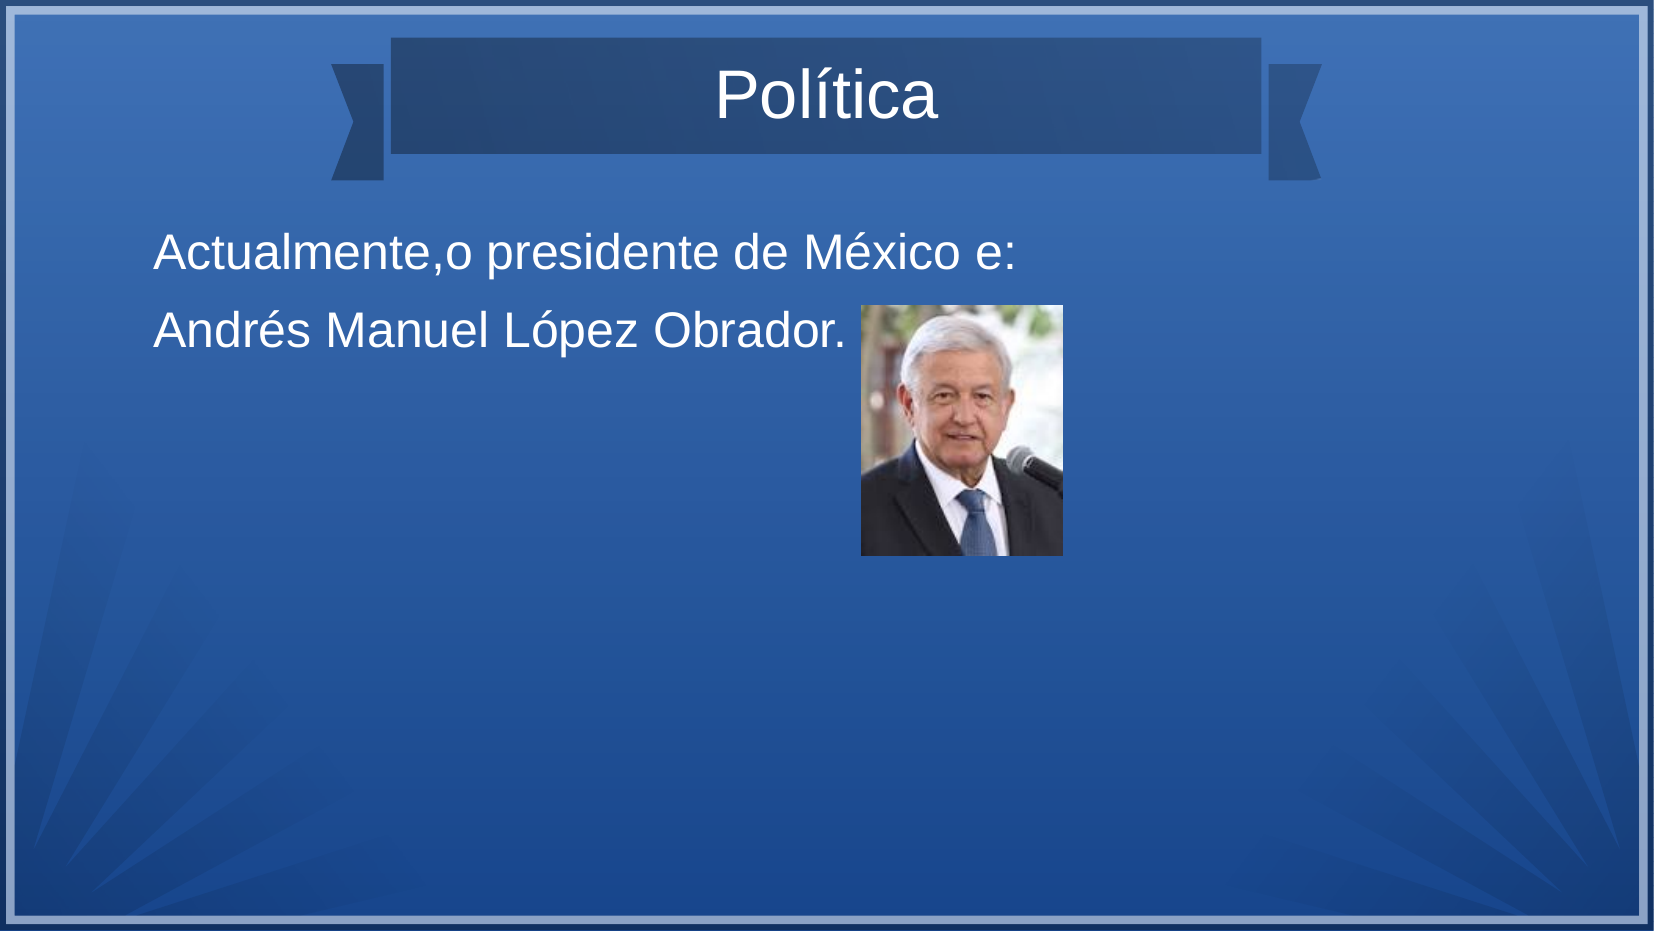

# Política
Actualmente,o presidente de México e:
Andrés Manuel López Obrador.